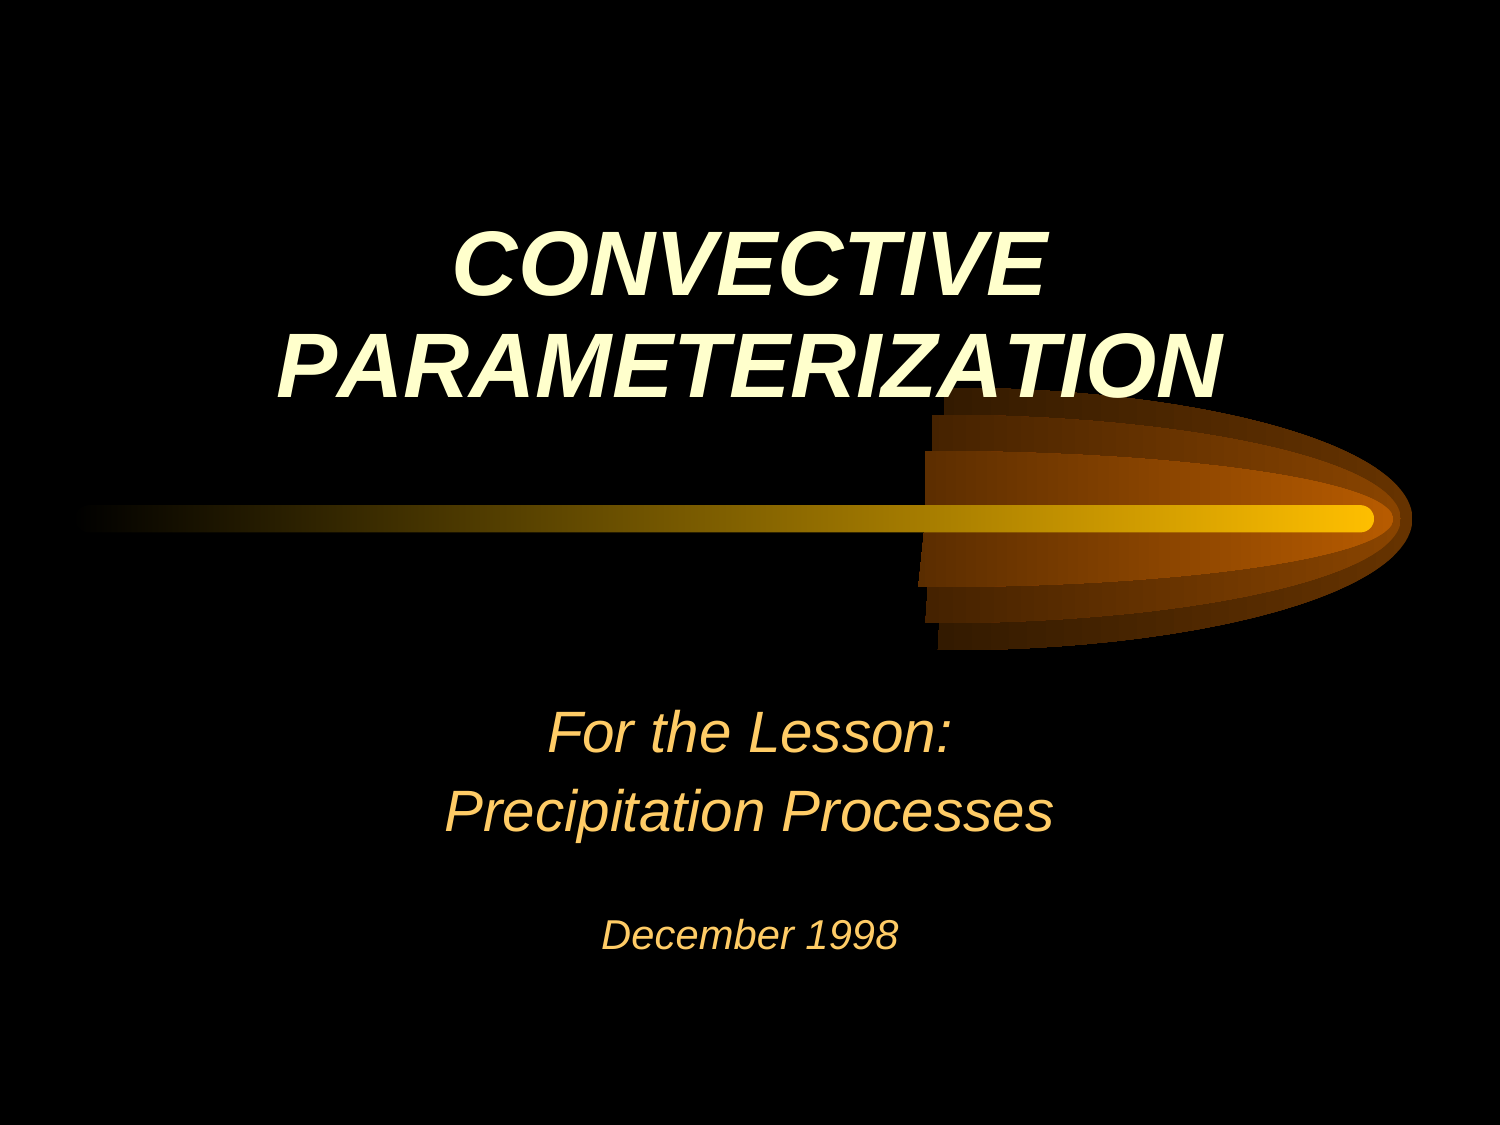

# CONVECTIVE PARAMETERIZATION
For the Lesson:
Precipitation Processes
December 1998